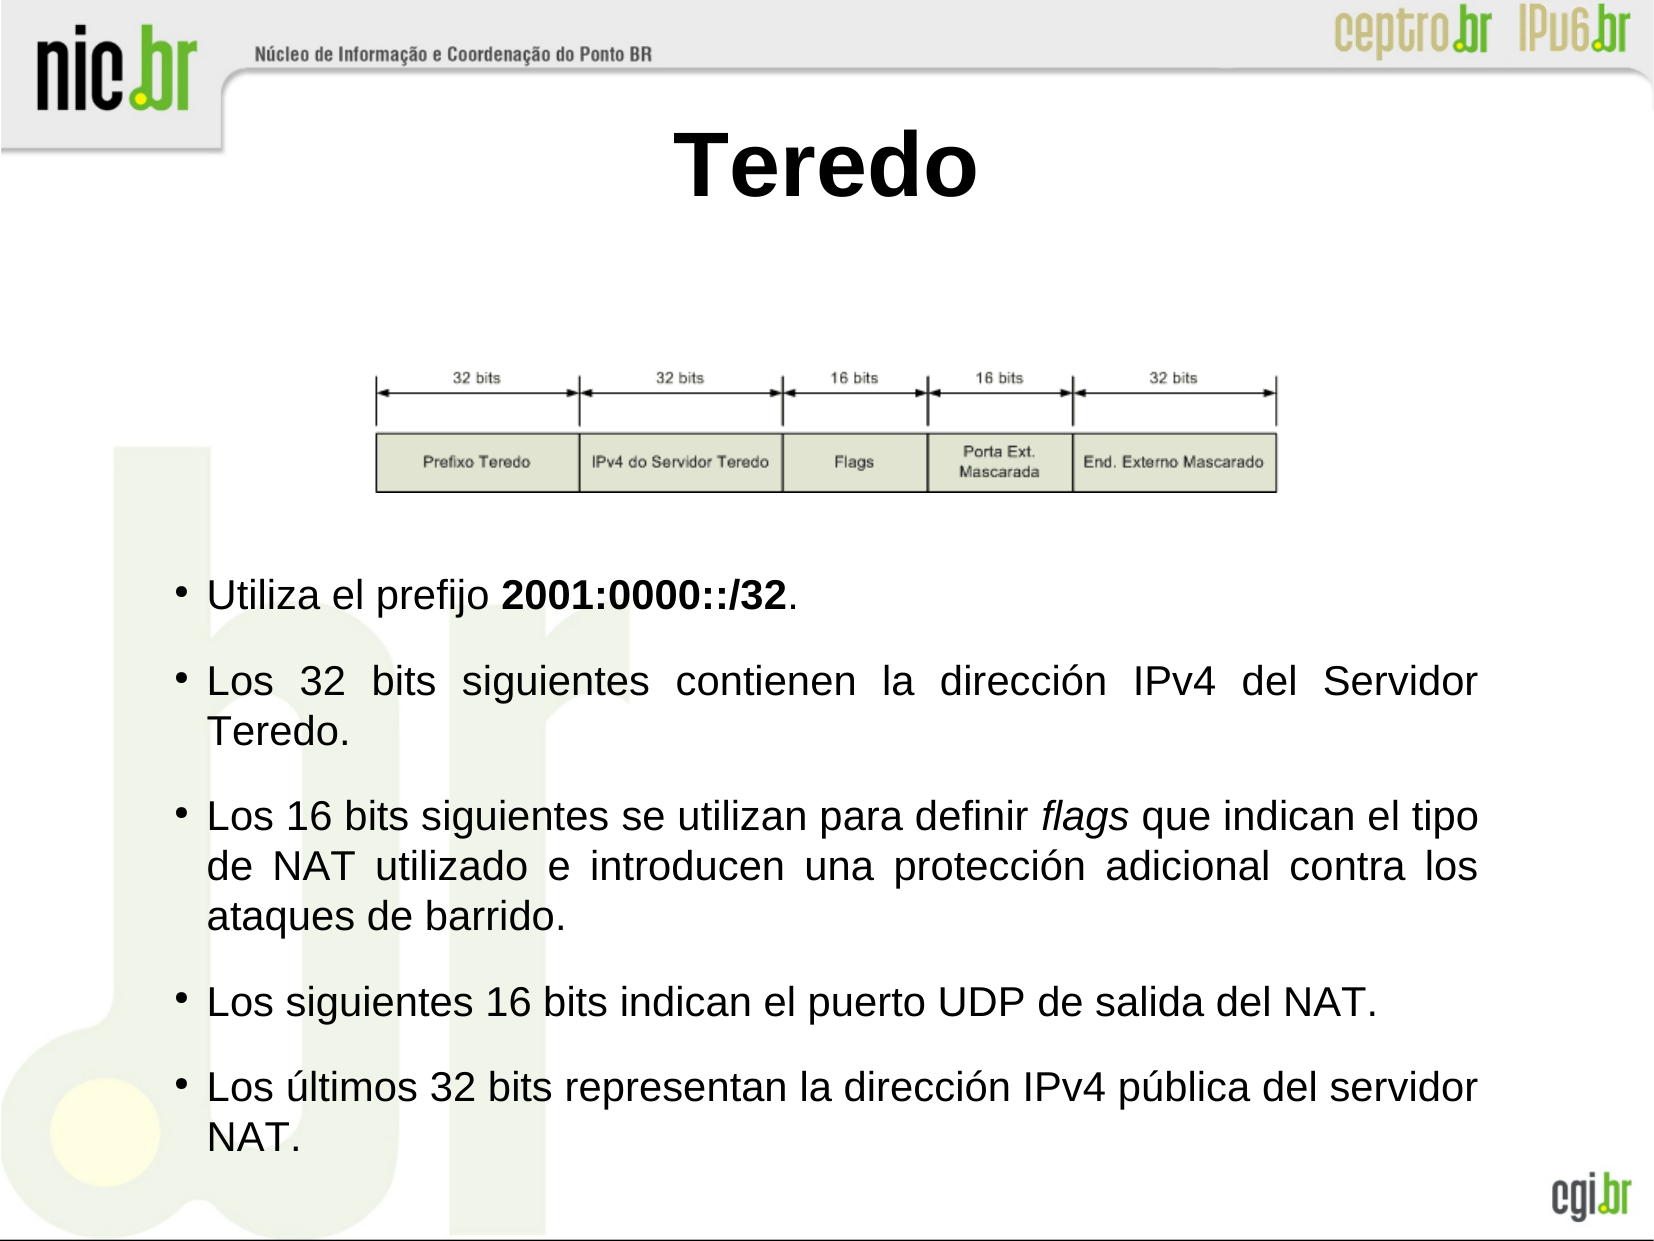

Teredo
Utiliza el prefijo 2001:0000::/32.
Los 32 bits siguientes contienen la dirección IPv4 del Servidor Teredo.
Los 16 bits siguientes se utilizan para definir flags que indican el tipo de NAT utilizado e introducen una protección adicional contra los ataques de barrido.
Los siguientes 16 bits indican el puerto UDP de salida del NAT.
Los últimos 32 bits representan la dirección IPv4 pública del servidor NAT.